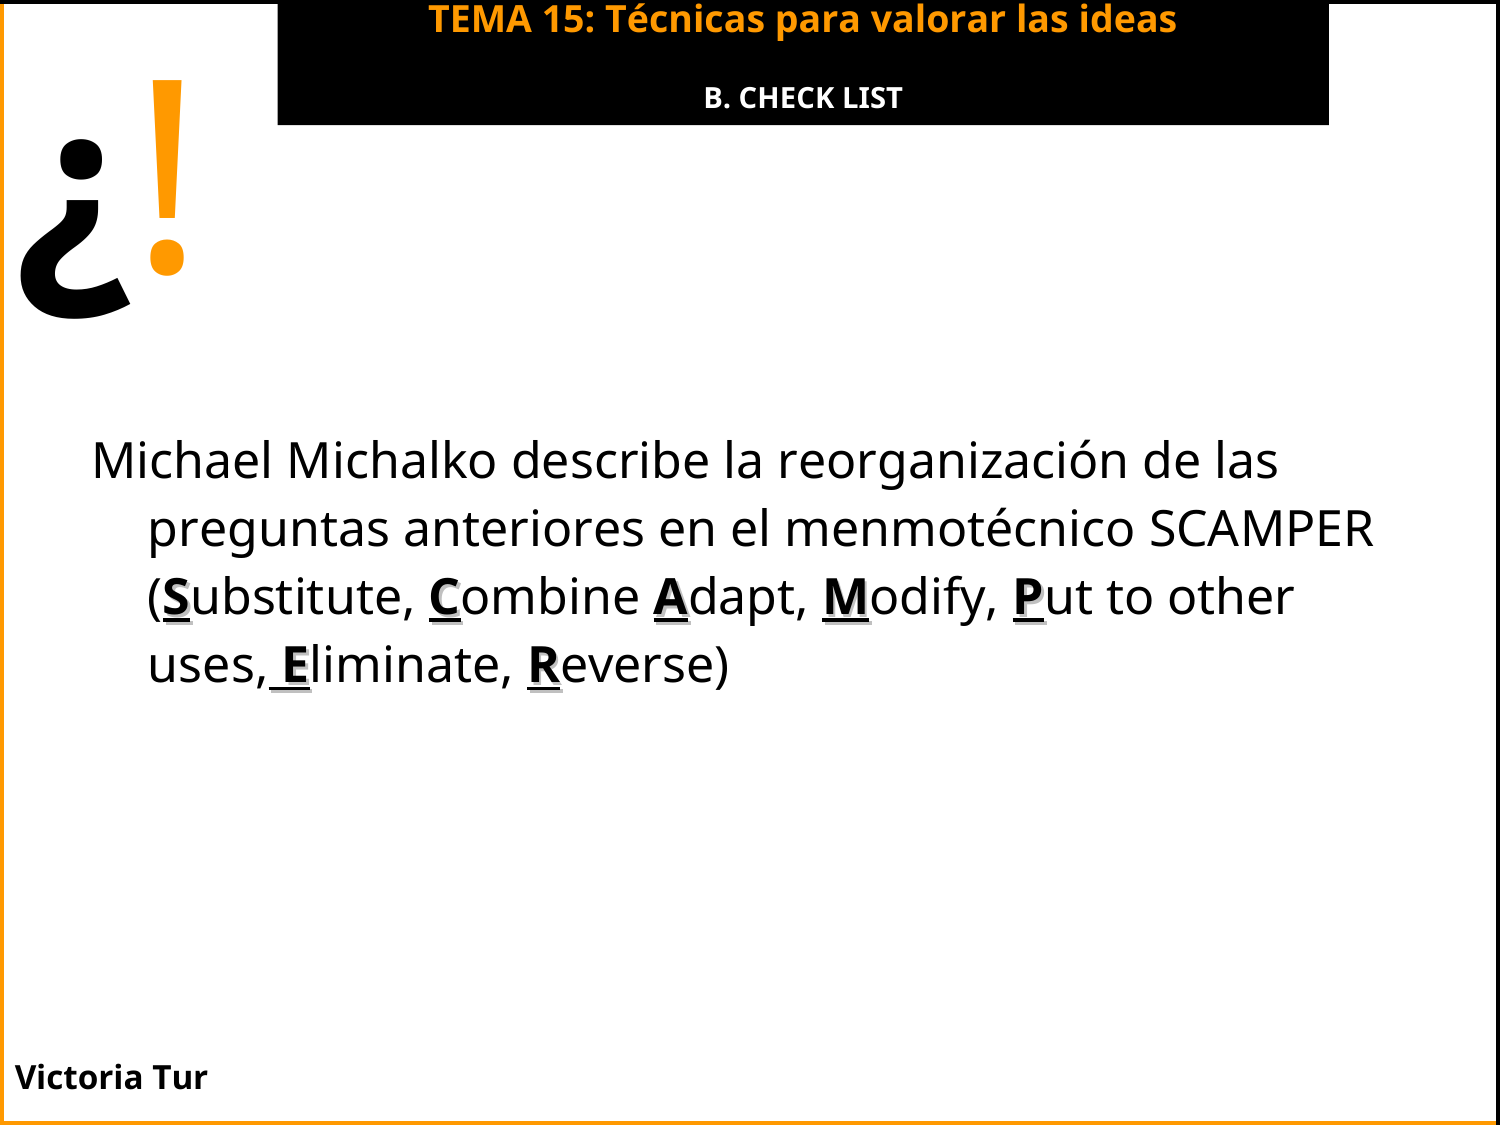

# Michael Michalko describe la reorganización de las preguntas anteriores en el menmotécnico SCAMPER (Substitute, Combine Adapt, Modify, Put to other uses, Eliminate, Reverse)